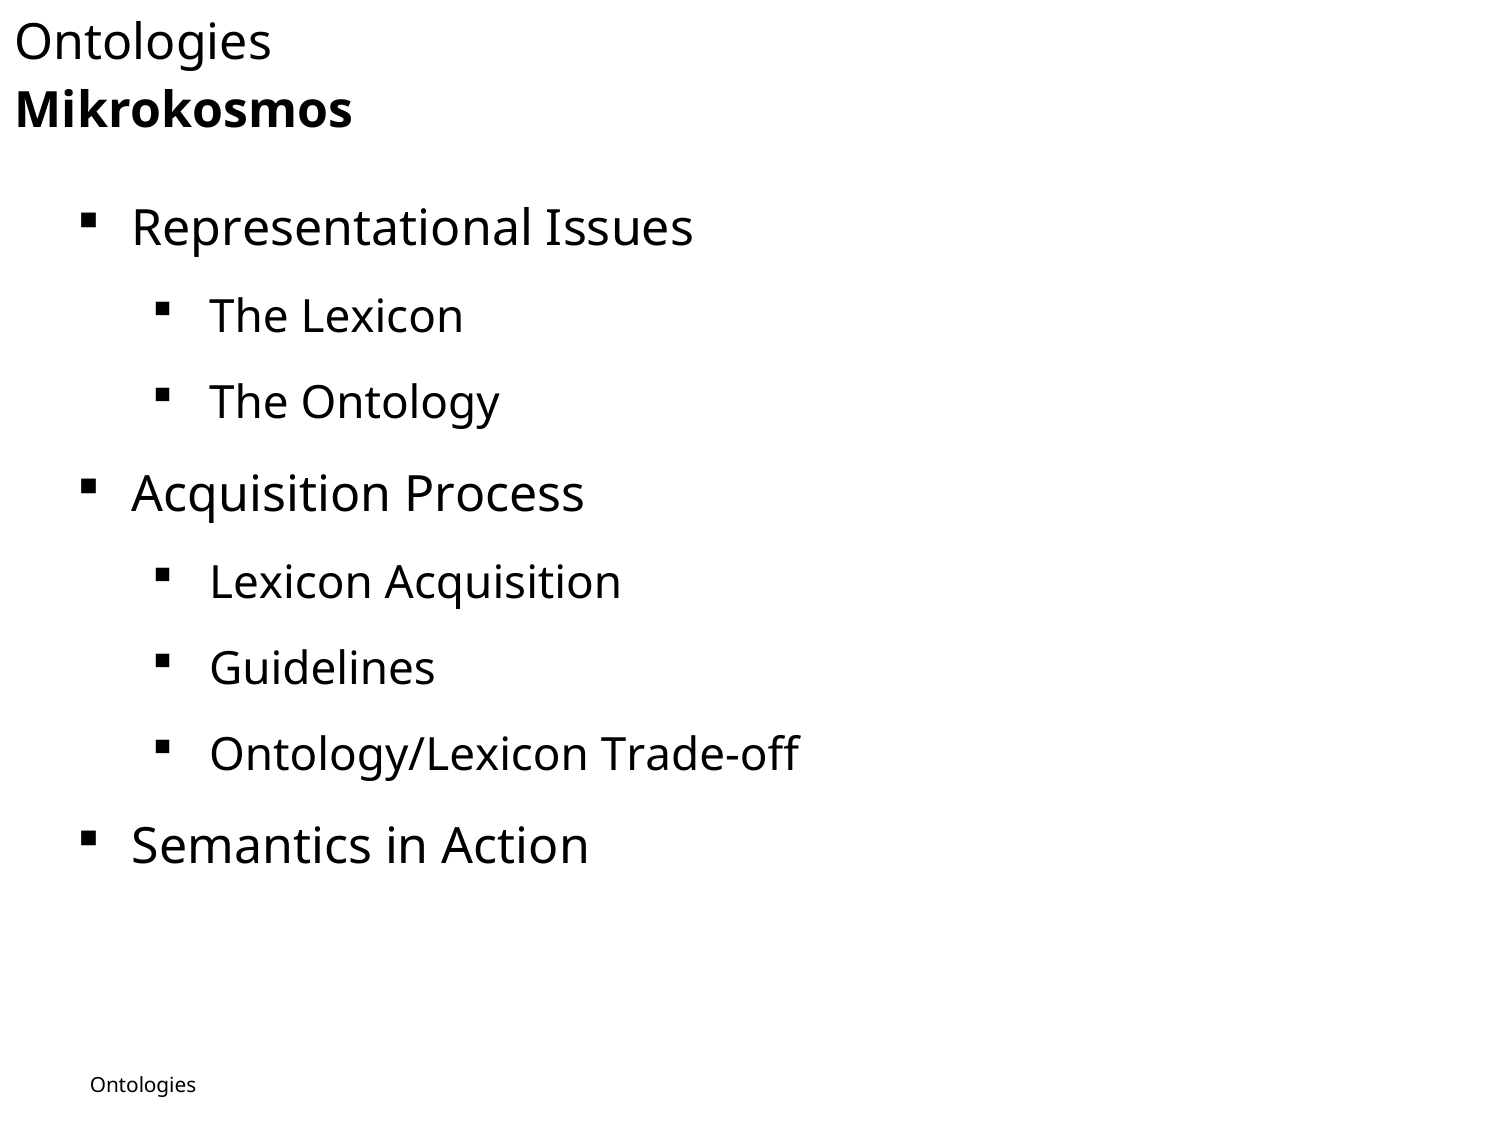

Ontologies
Mikrokosmos
# Representational Issues
 The Lexicon
 The Ontology
Acquisition Process
 Lexicon Acquisition
 Guidelines
 Ontology/Lexicon Trade-off
Semantics in Action